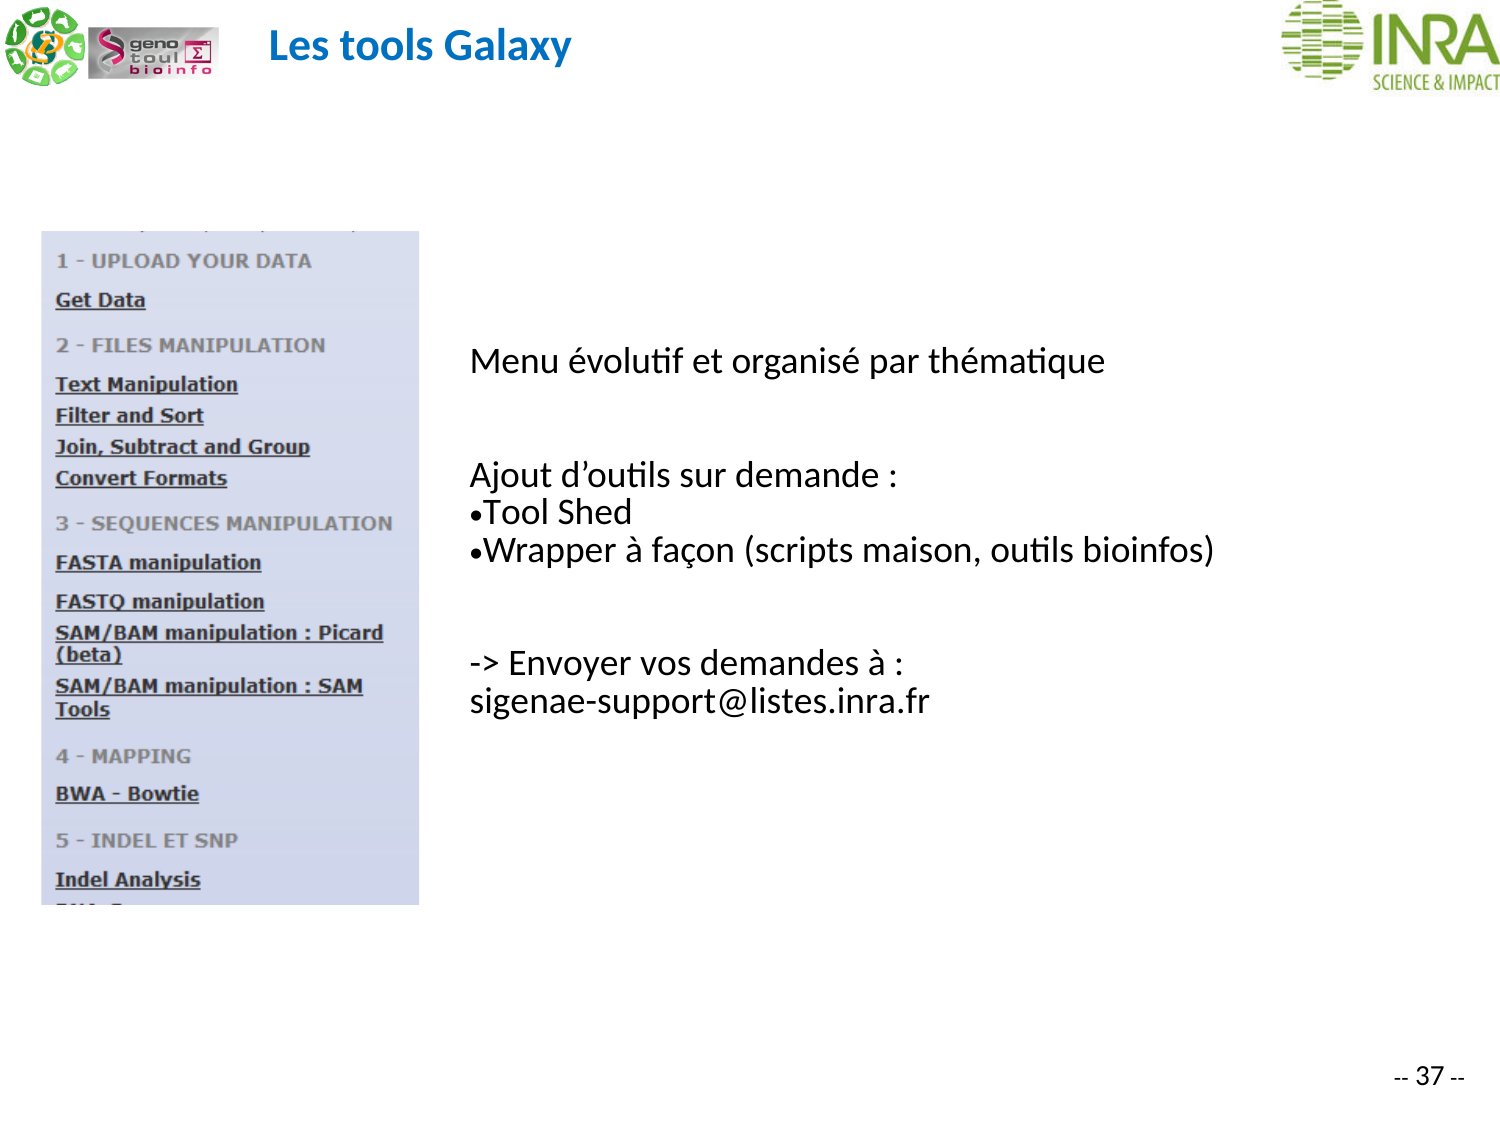

Les tools Galaxy
Menu évolutif et organisé par thématique
Ajout d’outils sur demande :
Tool Shed
Wrapper à façon (scripts maison, outils bioinfos)
-> Envoyer vos demandes à :
sigenae-support@listes.inra.fr